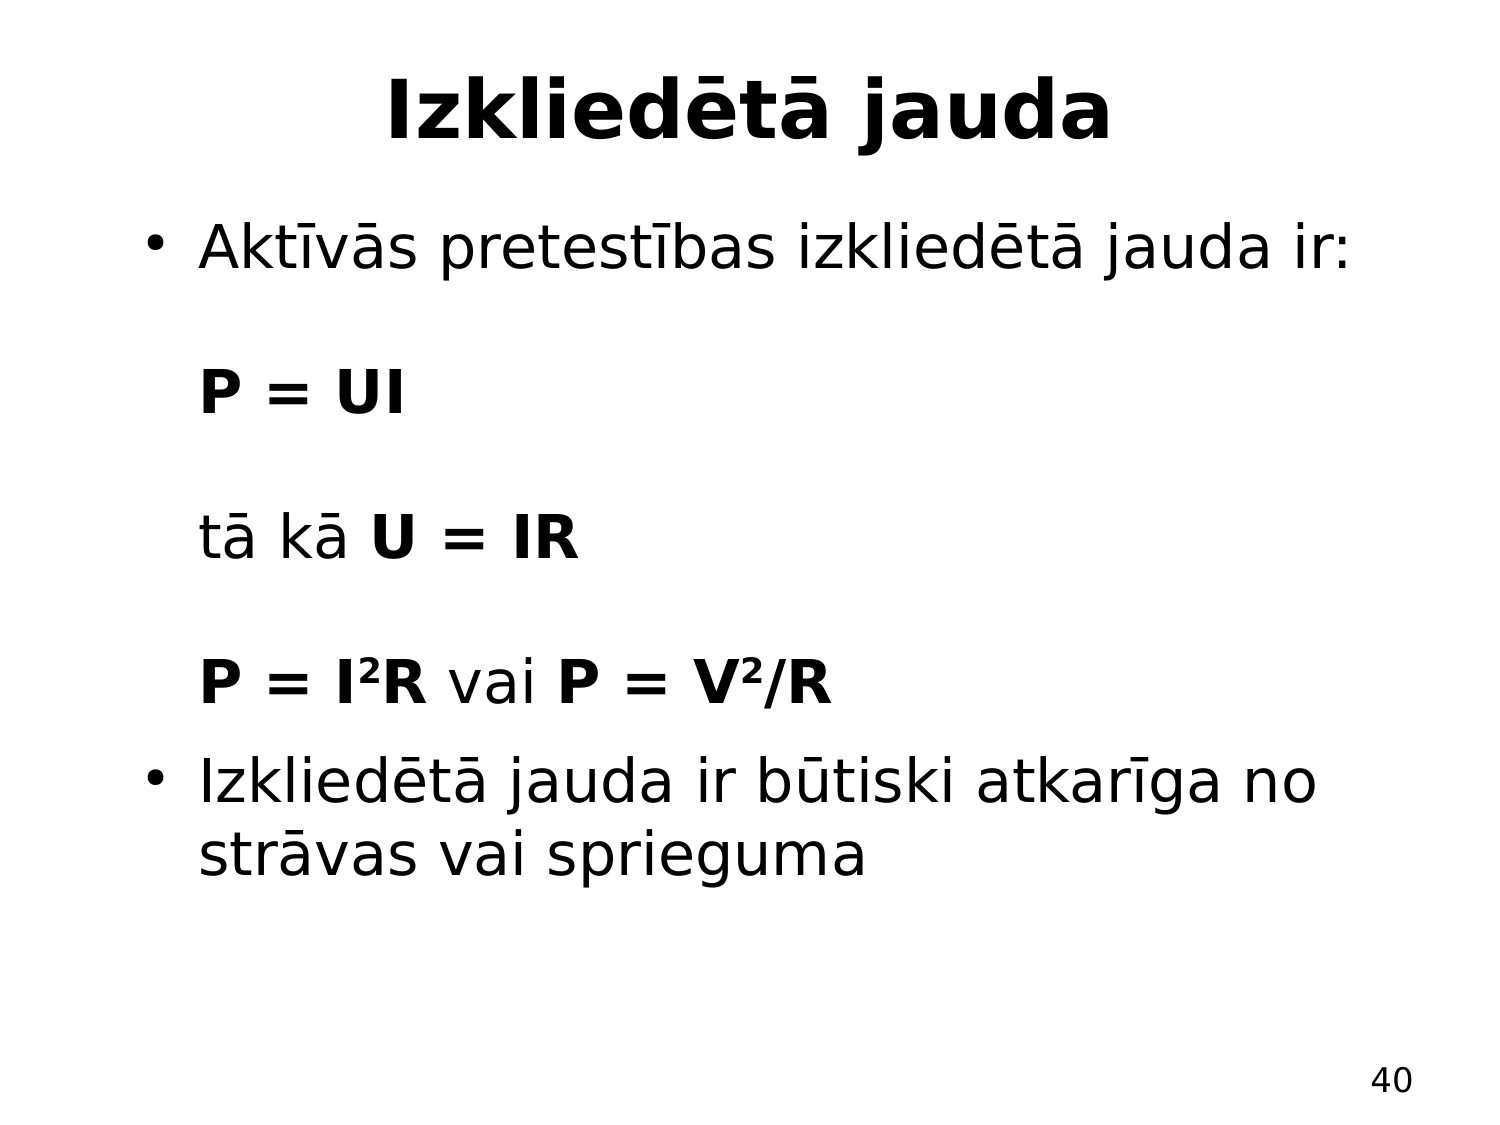

# Izkliedētā jauda
Aktīvās pretestības izkliedētā jauda ir:
P = UI
tā kā U = IR
P = I2R vai P = V2/R
Izkliedētā jauda ir būtiski atkarīga no strāvas vai sprieguma